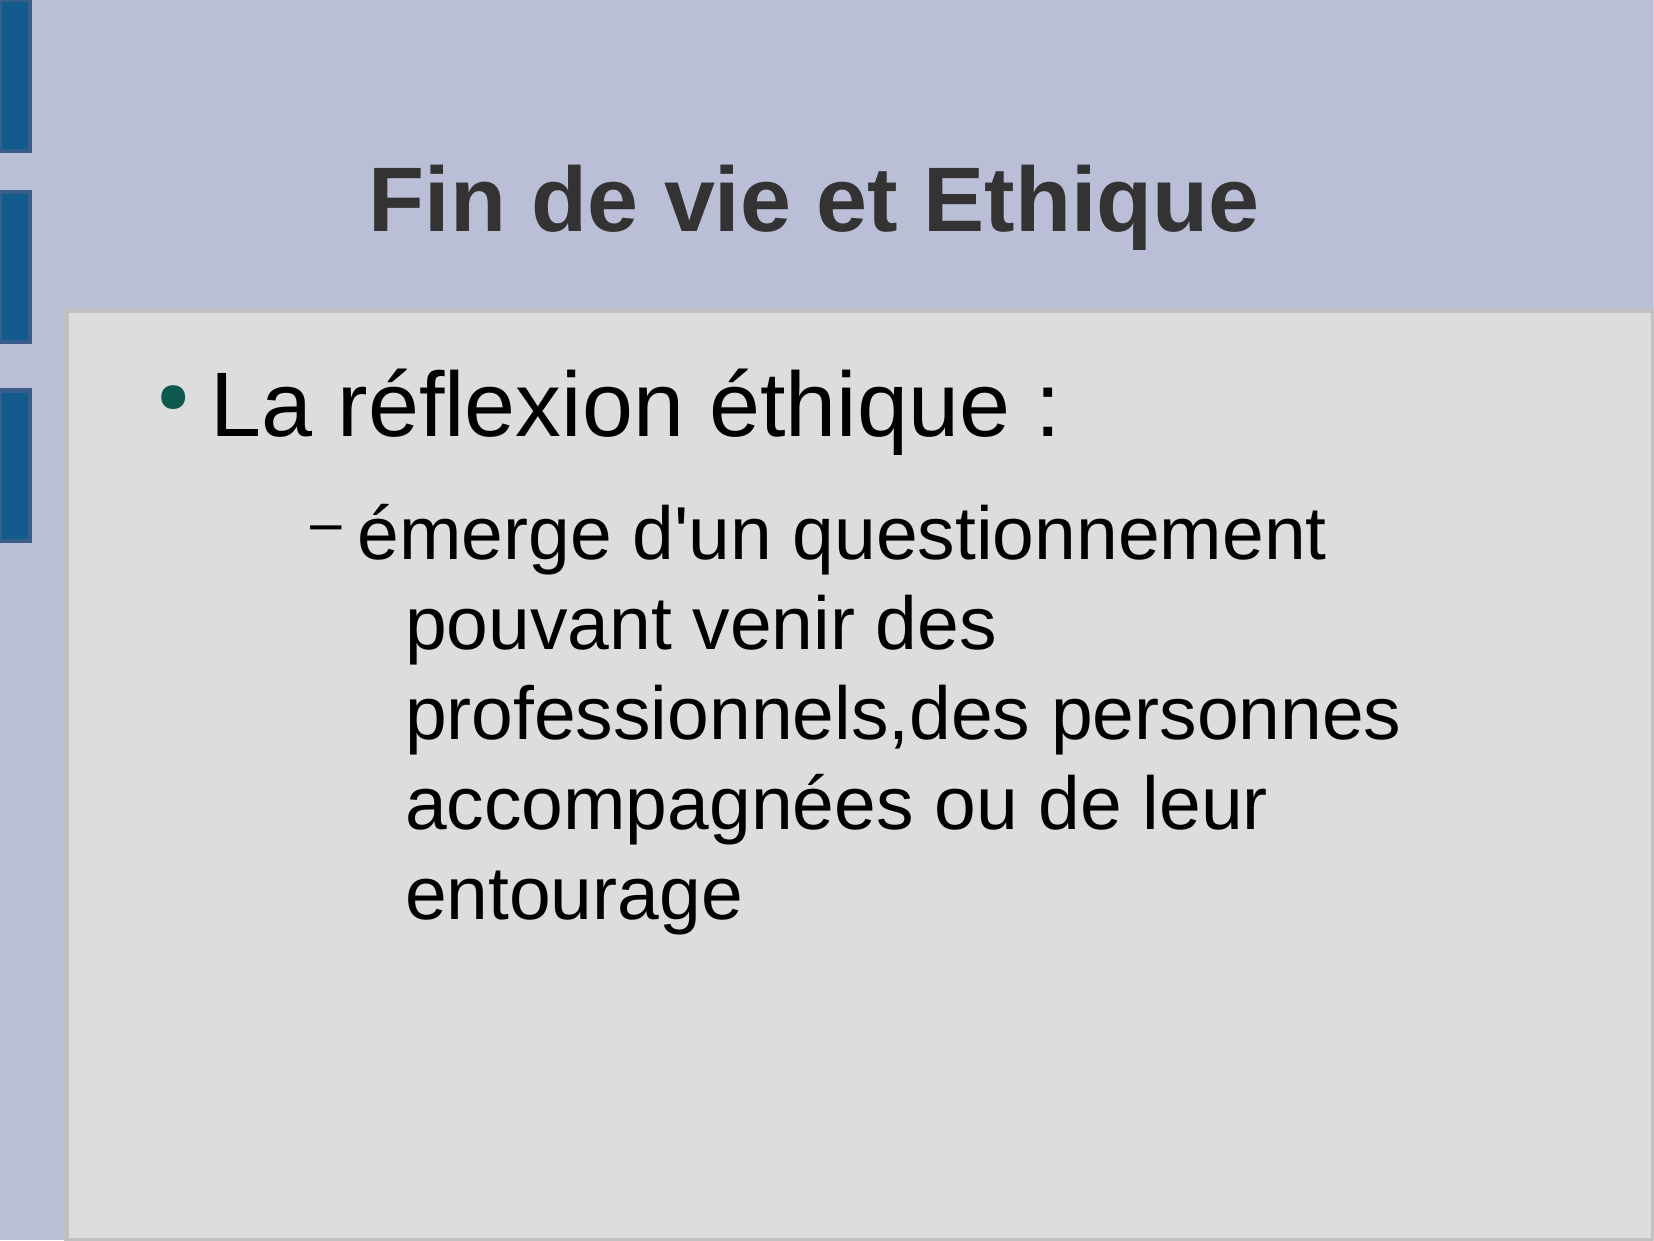

# Fin de vie et Ethique
La réflexion éthique :
émerge d'un questionnement pouvant venir des professionnels,des personnes accompagnées ou de leur entourage